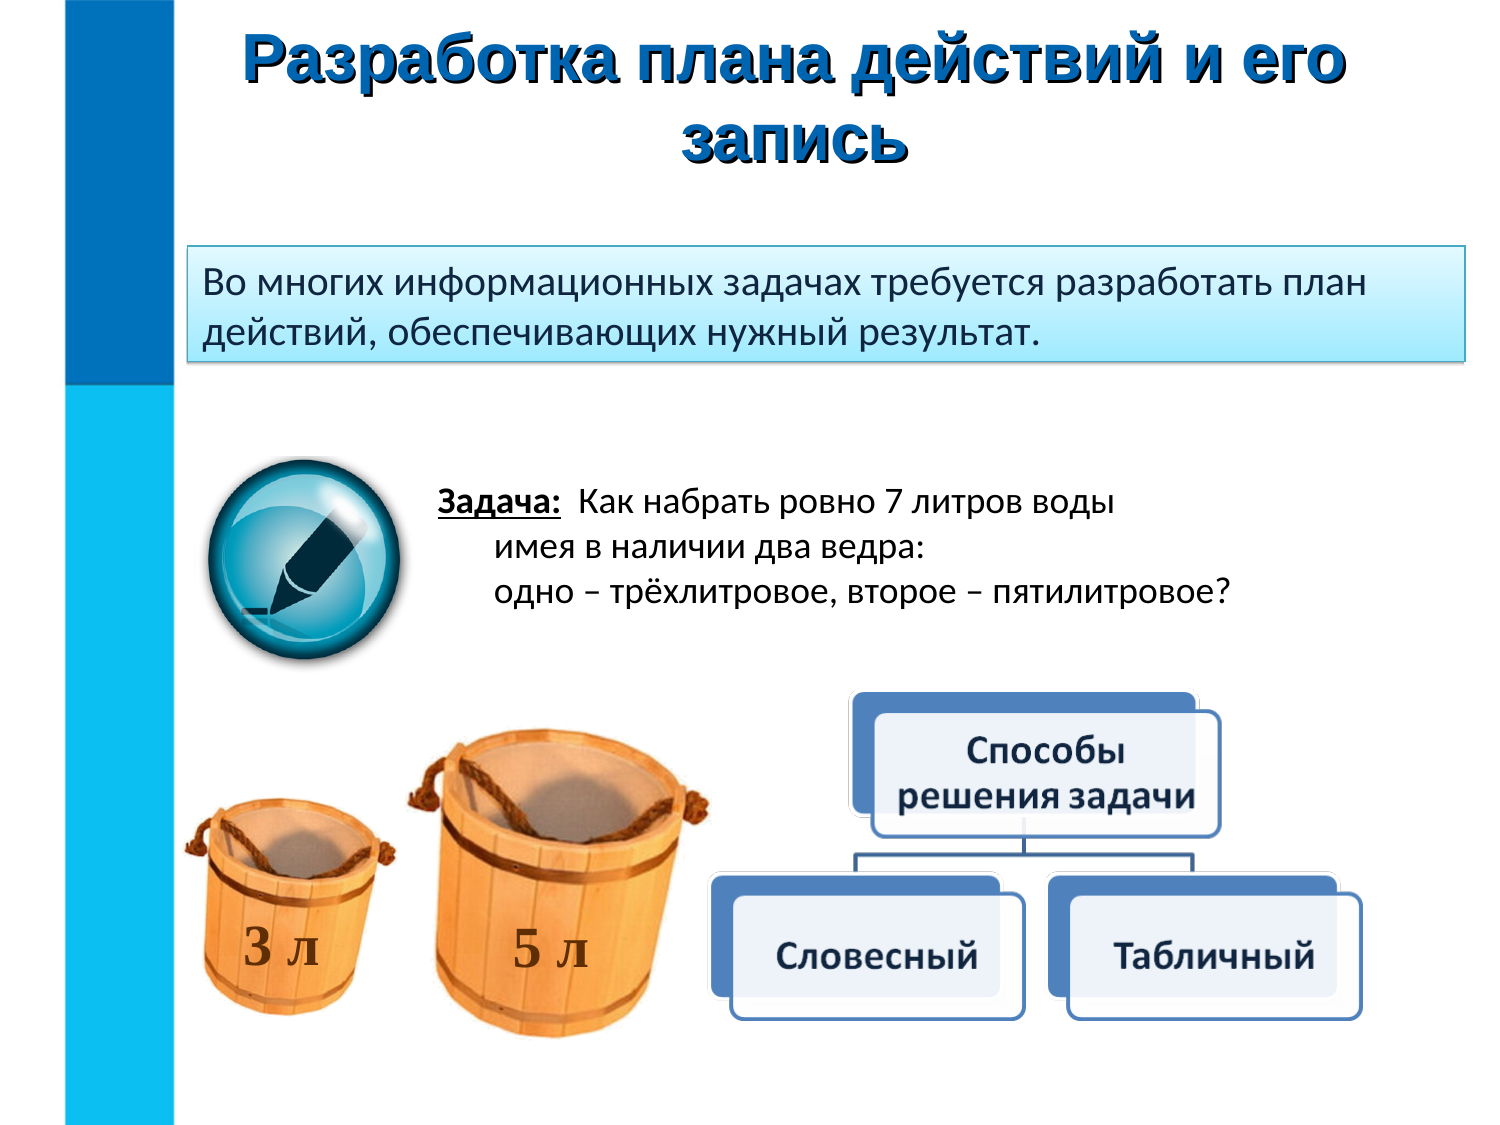

# Разработка плана действий и его запись
Во многих информационных задачах требуется разработать план действий, обеспечивающих нужный результат.
Задача: Как набрать ровно 7 литров воды
имея в наличии два ведра:
одно – трёхлитровое, второе – пятилитровое?
3 л
5 л